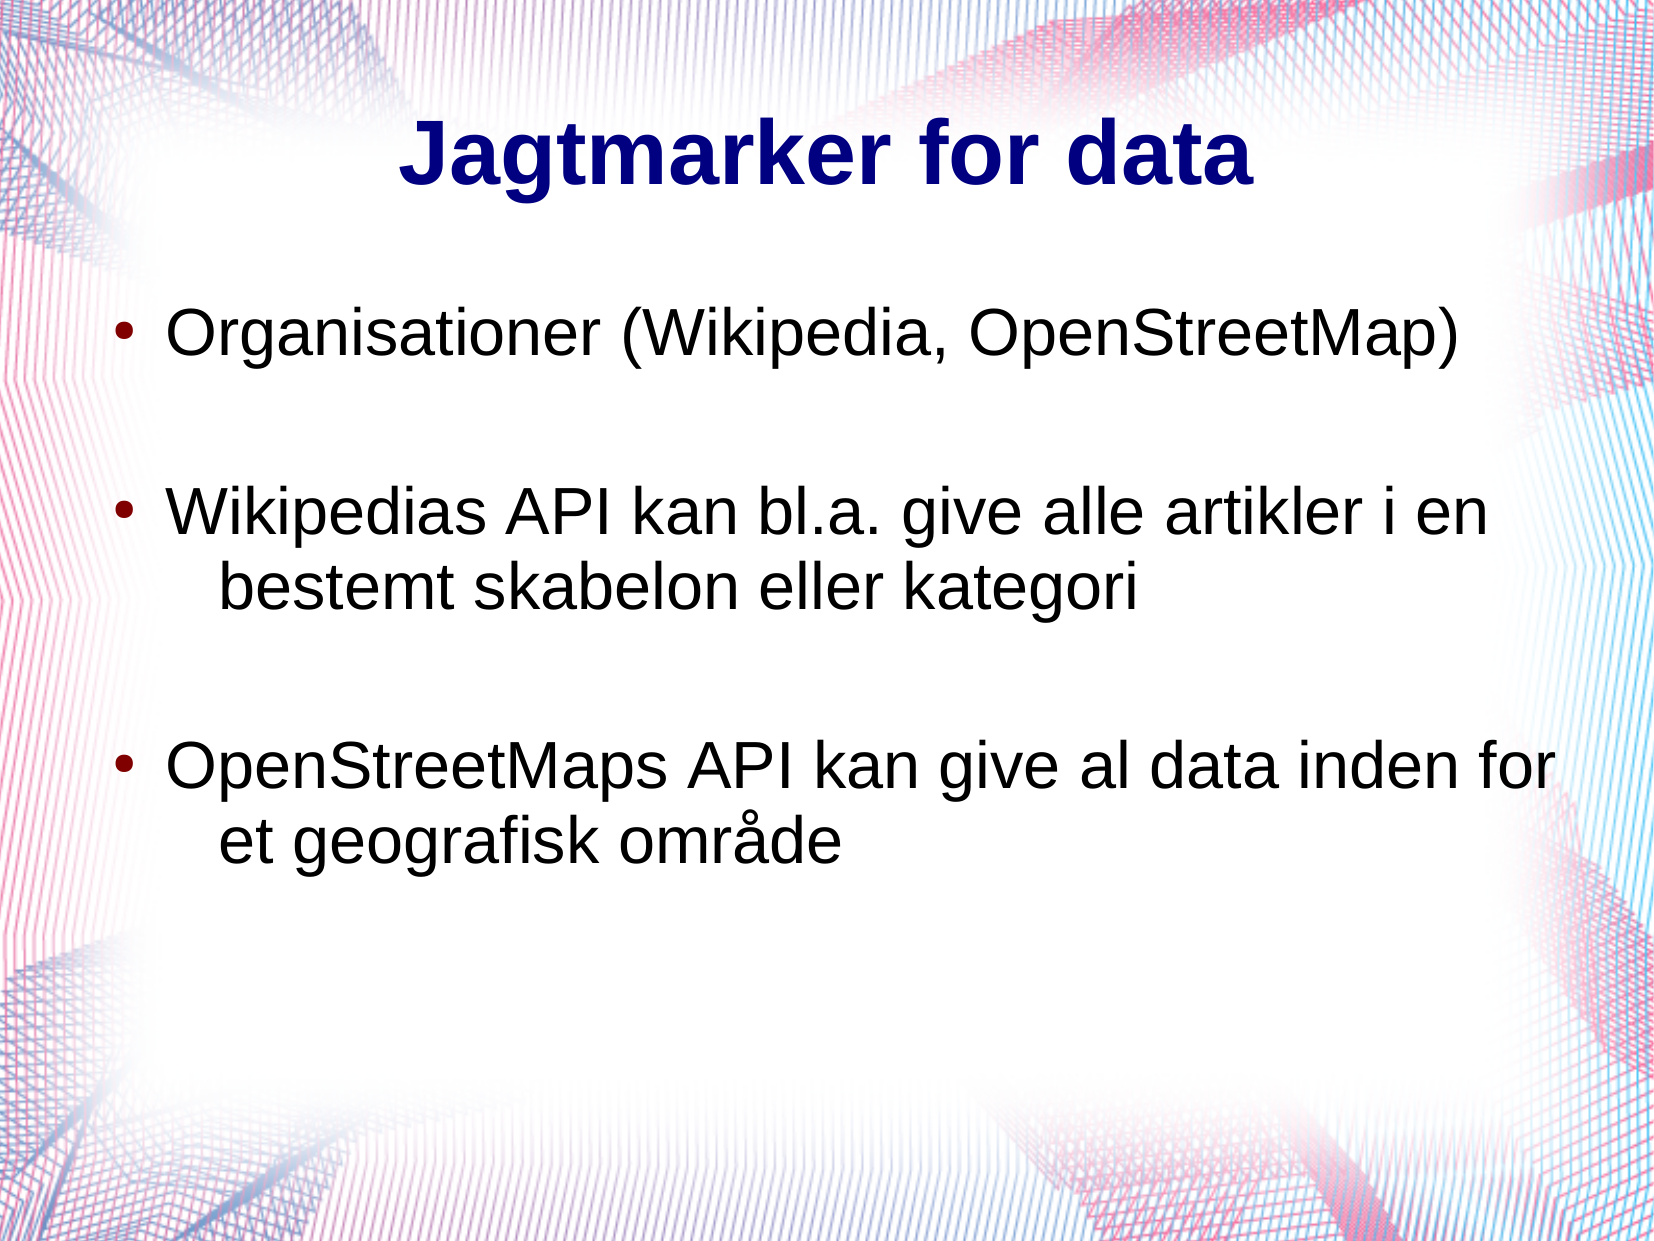

# Jagtmarker for data
Organisationer (Wikipedia, OpenStreetMap)
Wikipedias API kan bl.a. give alle artikler i en bestemt skabelon eller kategori
OpenStreetMaps API kan give al data inden for et geografisk område